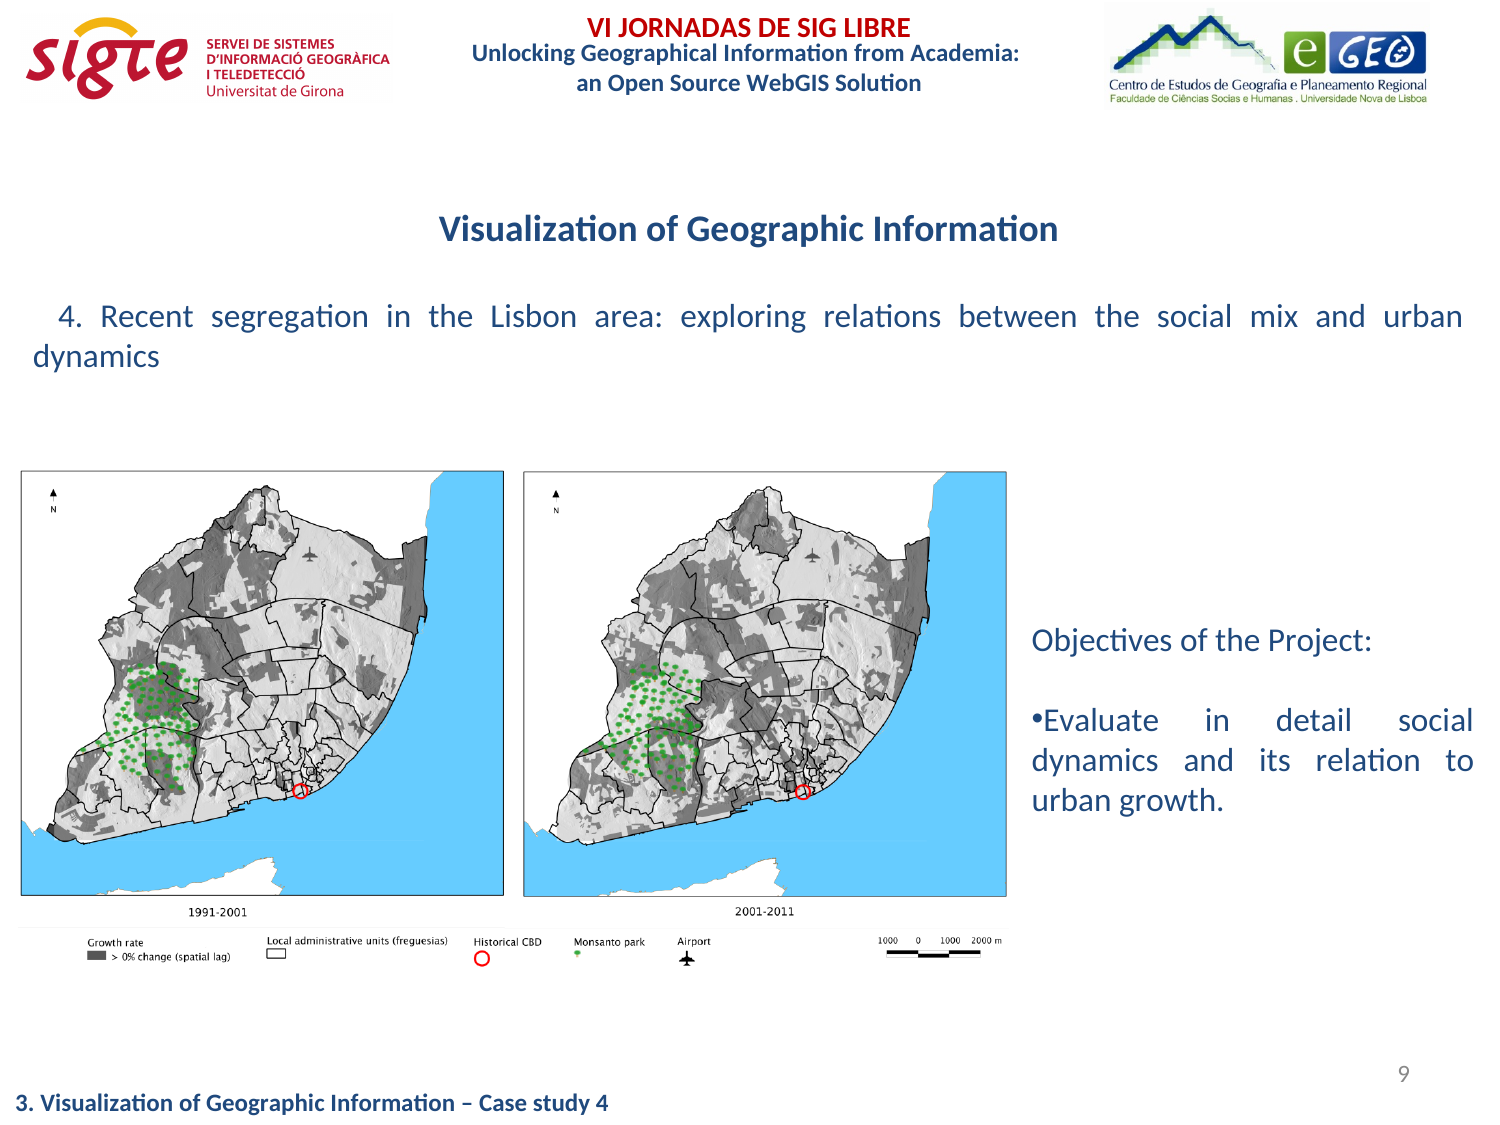

VI JORNADAS DE SIG LIBRE
Unlocking Geographical Information from Academia:
an Open Source WebGIS Solution
Visualization of Geographic Information
4. Recent segregation in the Lisbon area: exploring relations between the social mix and urban dynamics
Objectives of the Project:
Evaluate in detail social dynamics and its relation to urban growth.
3. Visualization of Geographic Information – Case study 4